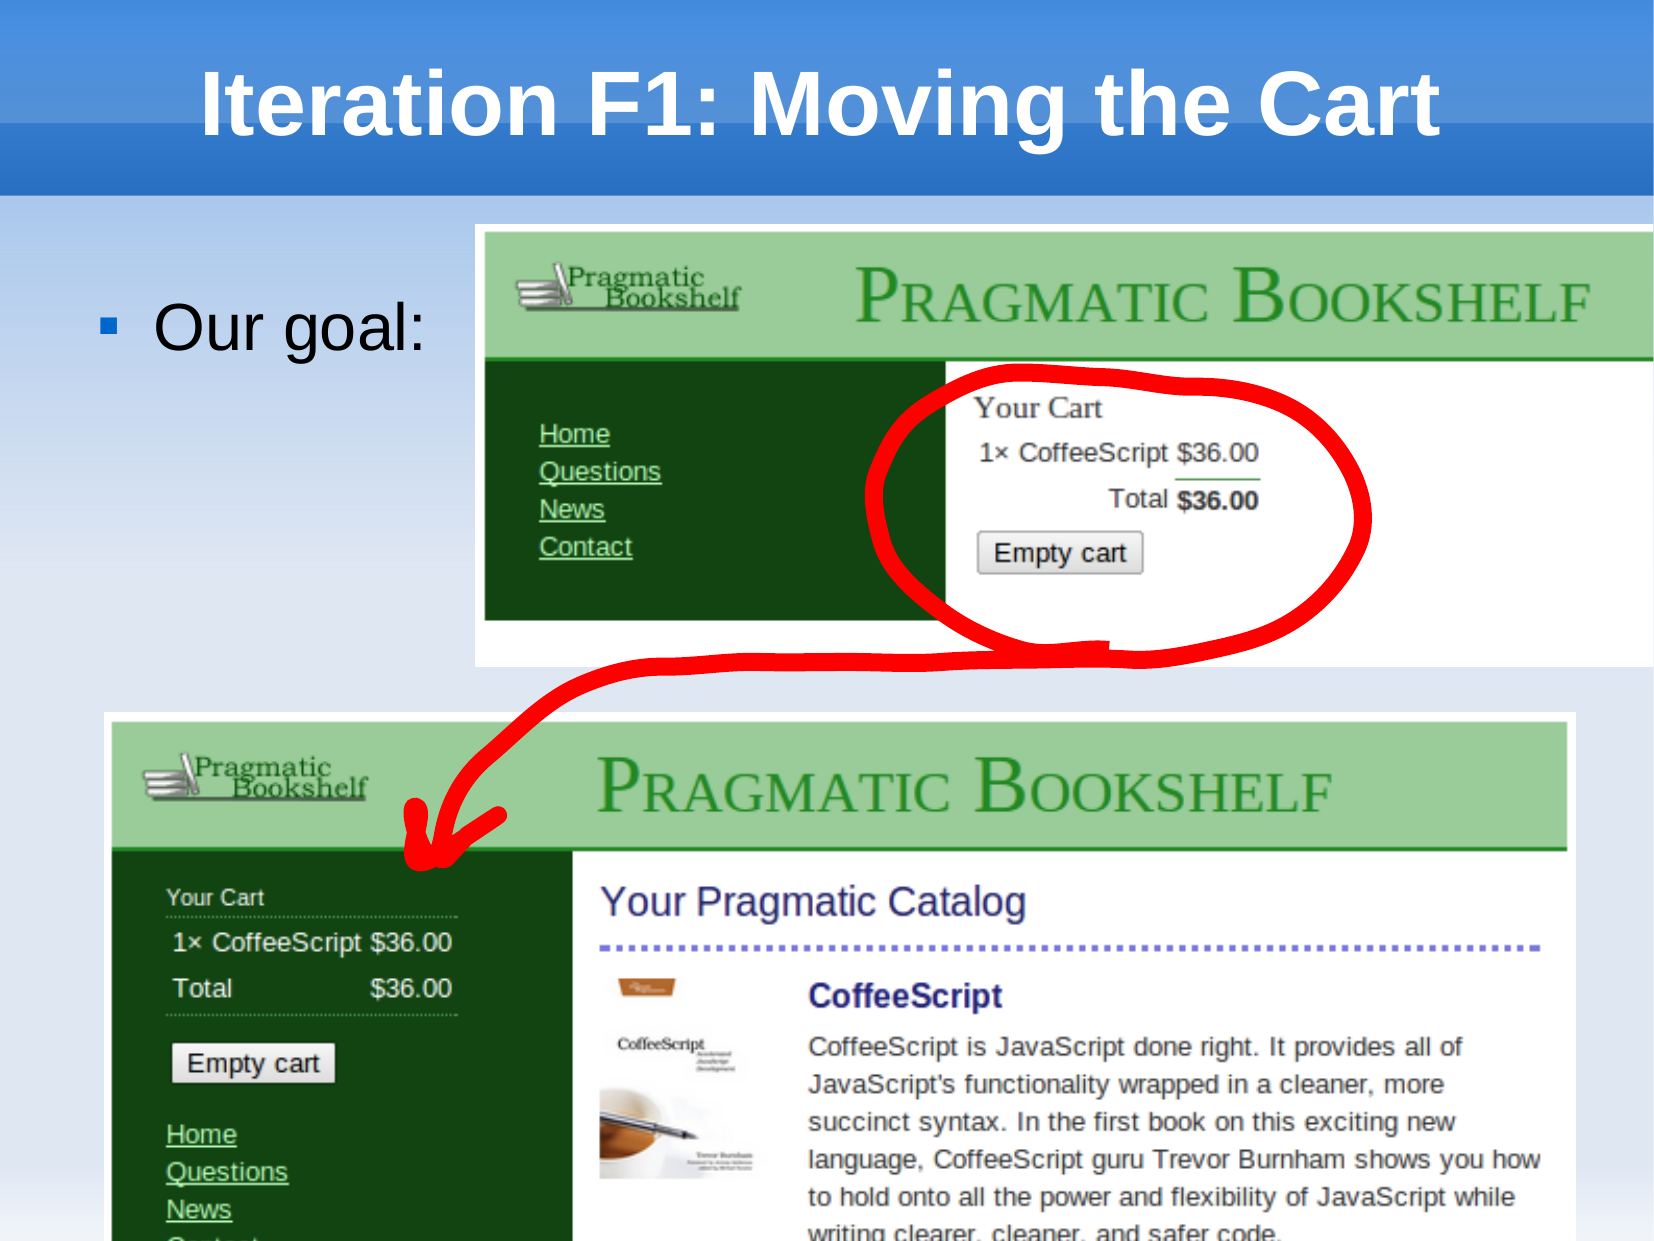

# Iteration F1: Moving the Cart
Our goal: